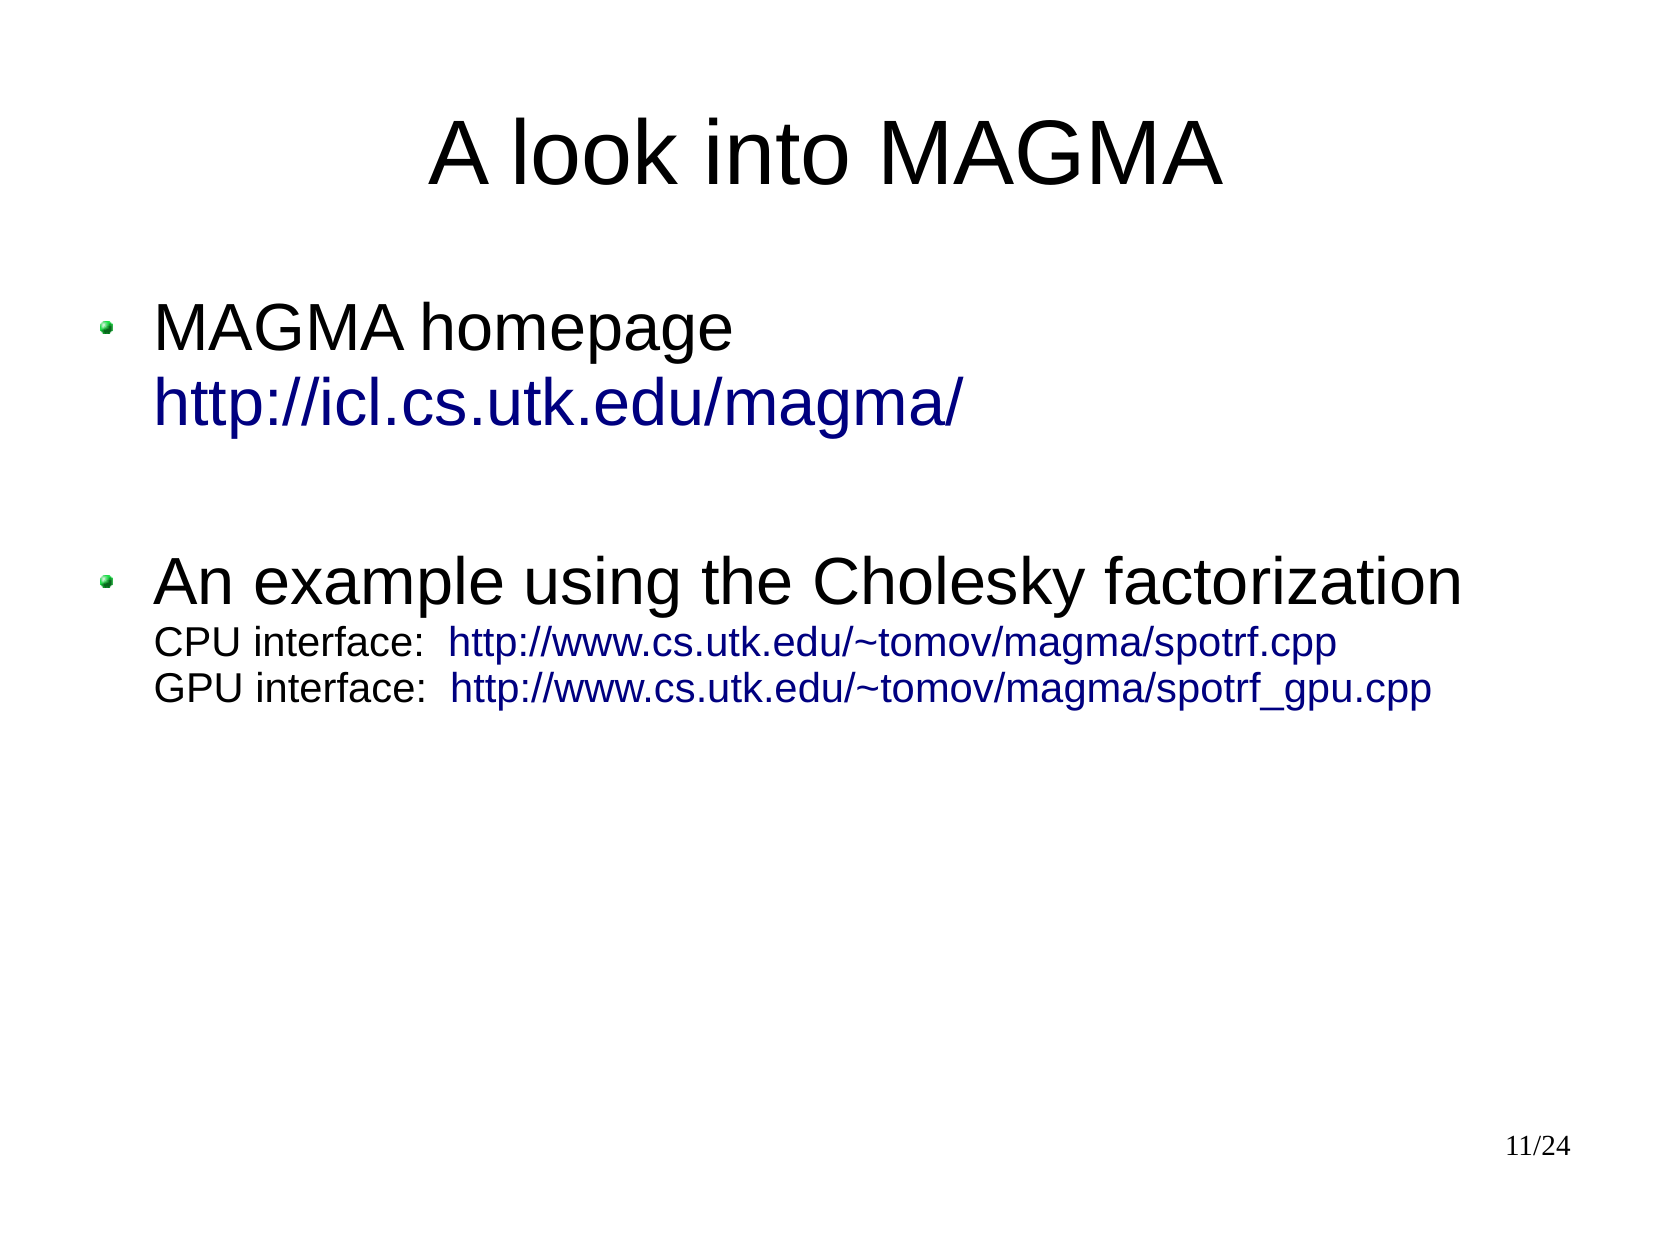

# A look into MAGMA
MAGMA homepage
http://icl.cs.utk.edu/magma/
An example using the Cholesky factorization
CPU interface: http://www.cs.utk.edu/~tomov/magma/spotrf.cpp
GPU interface: http://www.cs.utk.edu/~tomov/magma/spotrf_gpu.cpp
11